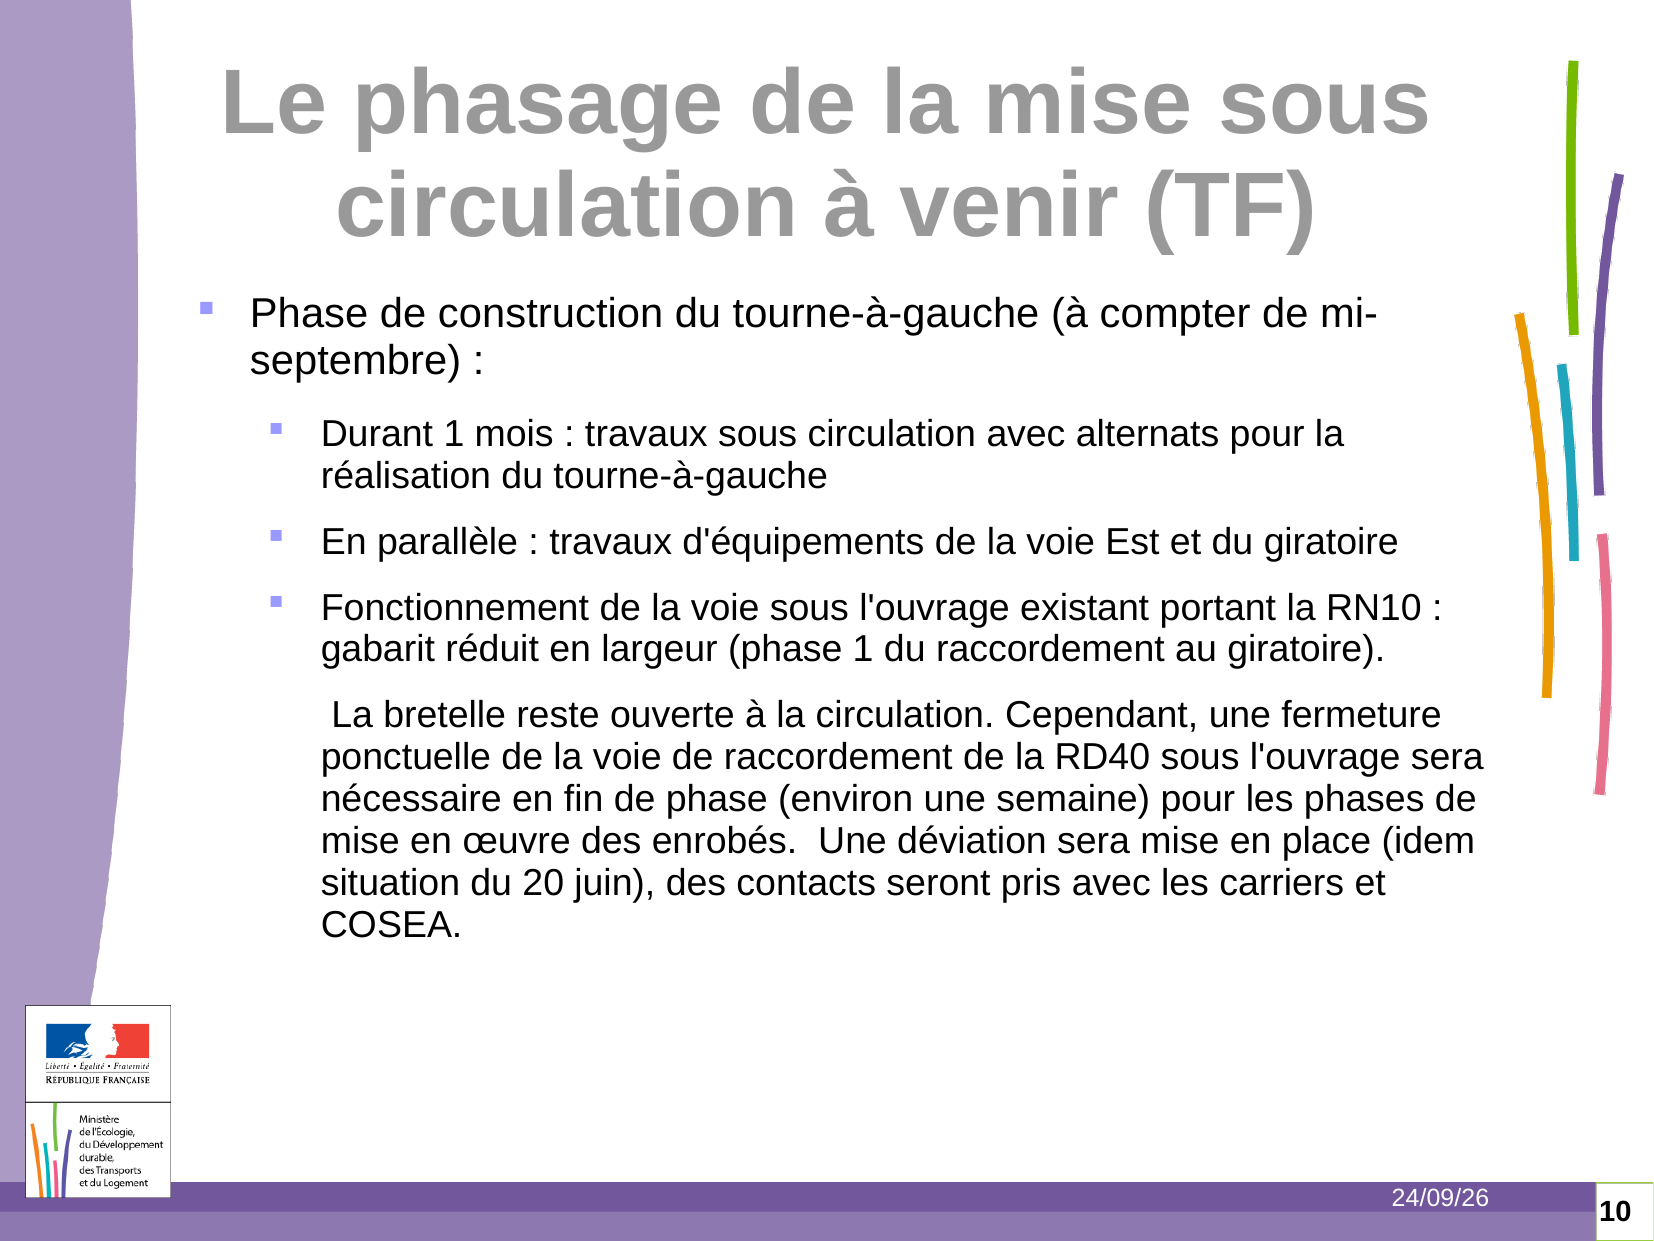

# Le phasage de la mise sous circulation à venir (TF)
Phase de construction du tourne-à-gauche (à compter de mi-septembre) :
Durant 1 mois : travaux sous circulation avec alternats pour la réalisation du tourne-à-gauche
En parallèle : travaux d'équipements de la voie Est et du giratoire
Fonctionnement de la voie sous l'ouvrage existant portant la RN10 : gabarit réduit en largeur (phase 1 du raccordement au giratoire).
 La bretelle reste ouverte à la circulation. Cependant, une fermeture ponctuelle de la voie de raccordement de la RD40 sous l'ouvrage sera nécessaire en fin de phase (environ une semaine) pour les phases de mise en œuvre des enrobés. Une déviation sera mise en place (idem situation du 20 juin), des contacts seront pris avec les carriers et COSEA.
10